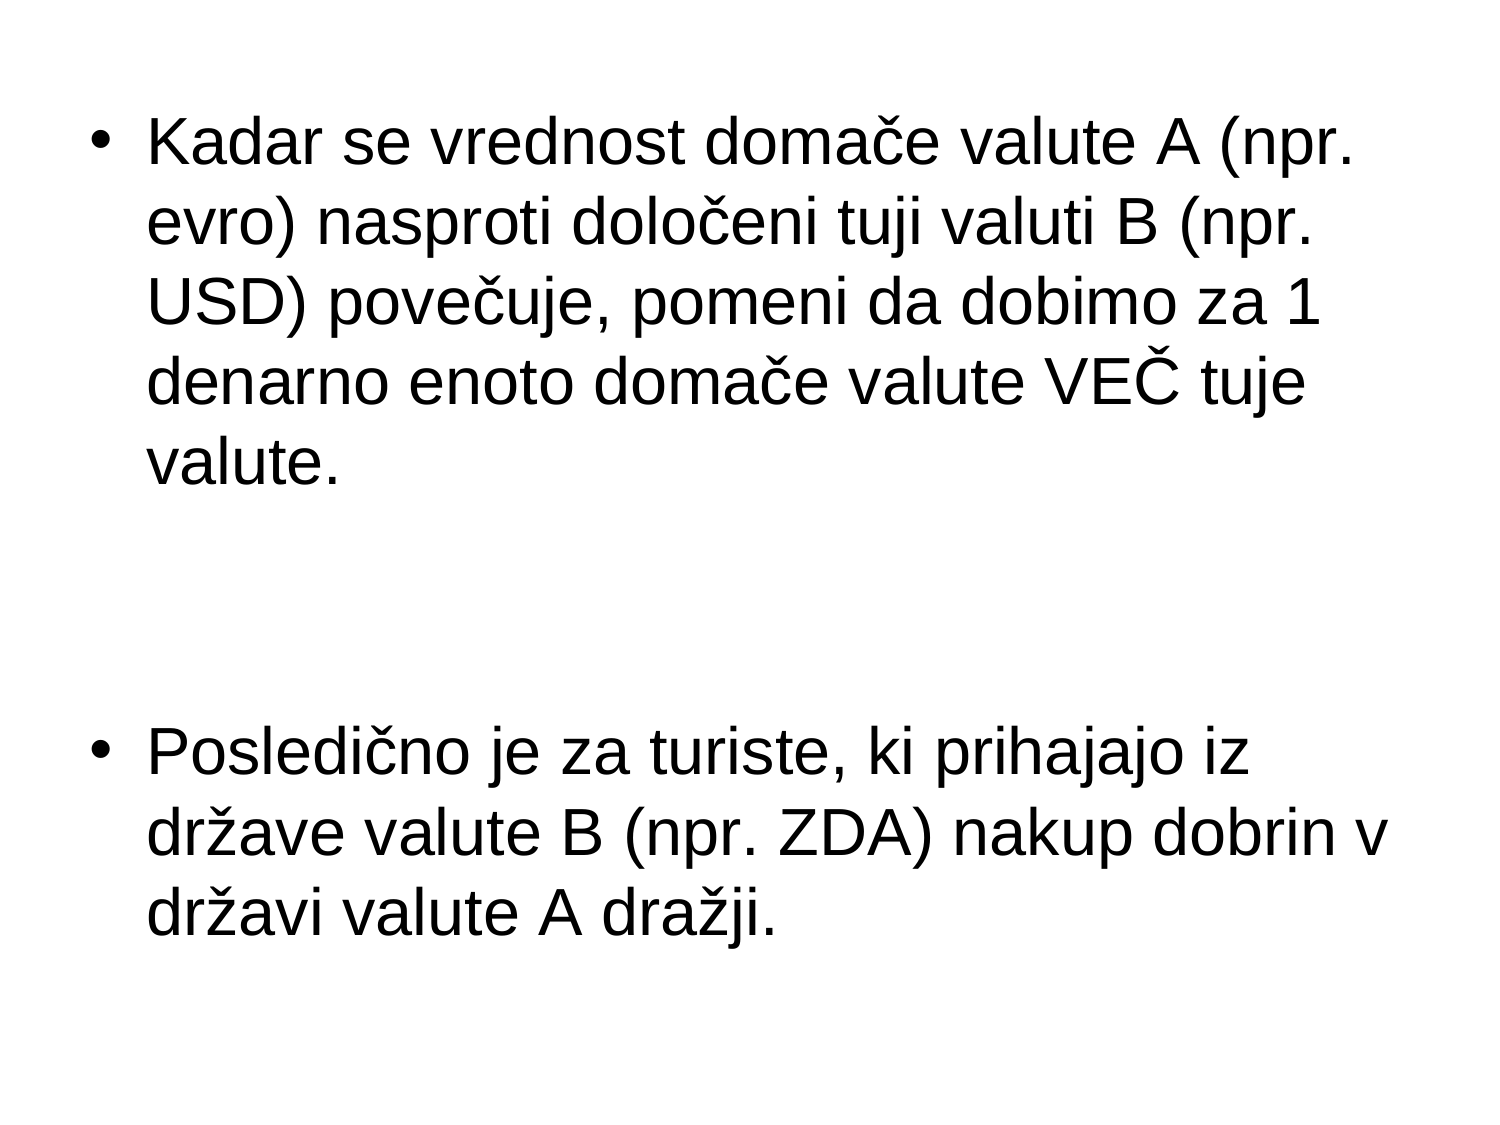

# Kadar se vrednost domače valute A (npr. evro) nasproti določeni tuji valuti B (npr. USD) povečuje, pomeni da dobimo za 1 denarno enoto domače valute VEČ tuje valute.
Posledično je za turiste, ki prihajajo iz države valute B (npr. ZDA) nakup dobrin v državi valute A dražji.